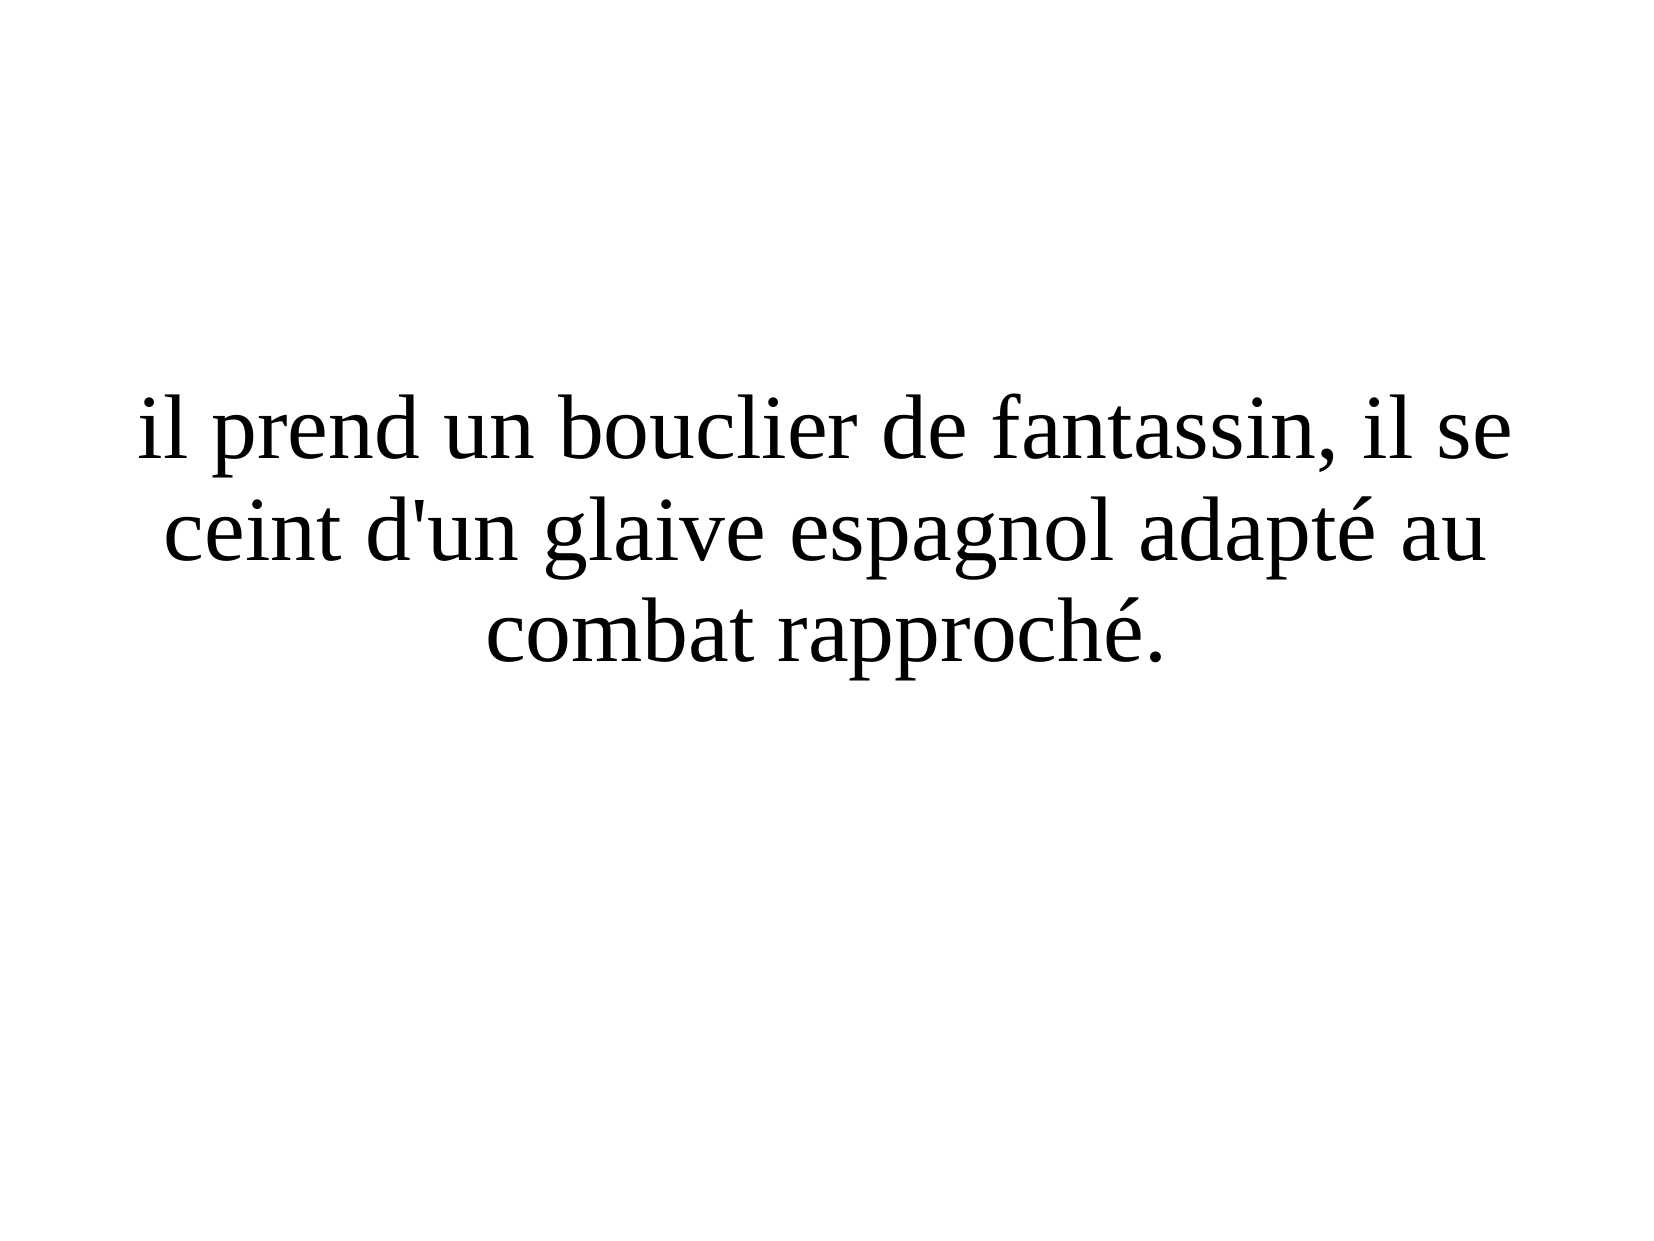

# il prend un bouclier de fantassin, il se ceint d'un glaive espagnol adapté au combat rapproché.